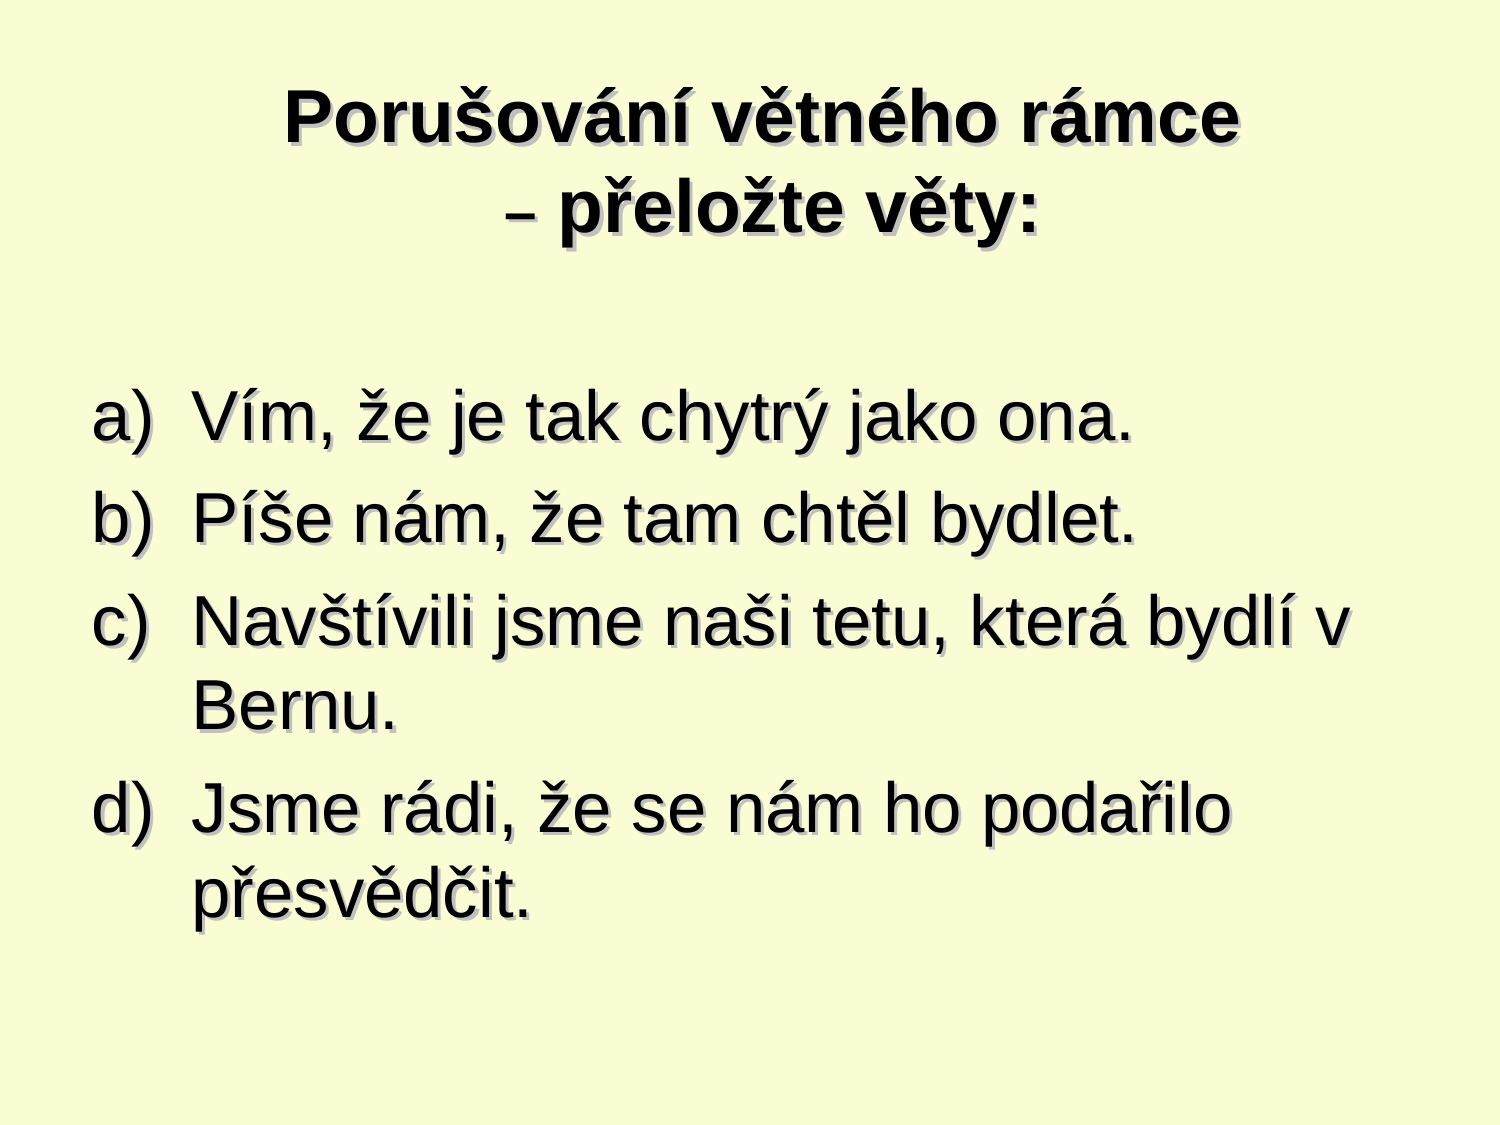

# Porušování větného rámce – přeložte věty:
Vím, že je tak chytrý jako ona.
Píše nám, že tam chtěl bydlet.
Navštívili jsme naši tetu, která bydlí v Bernu.
Jsme rádi, že se nám ho podařilo přesvědčit.